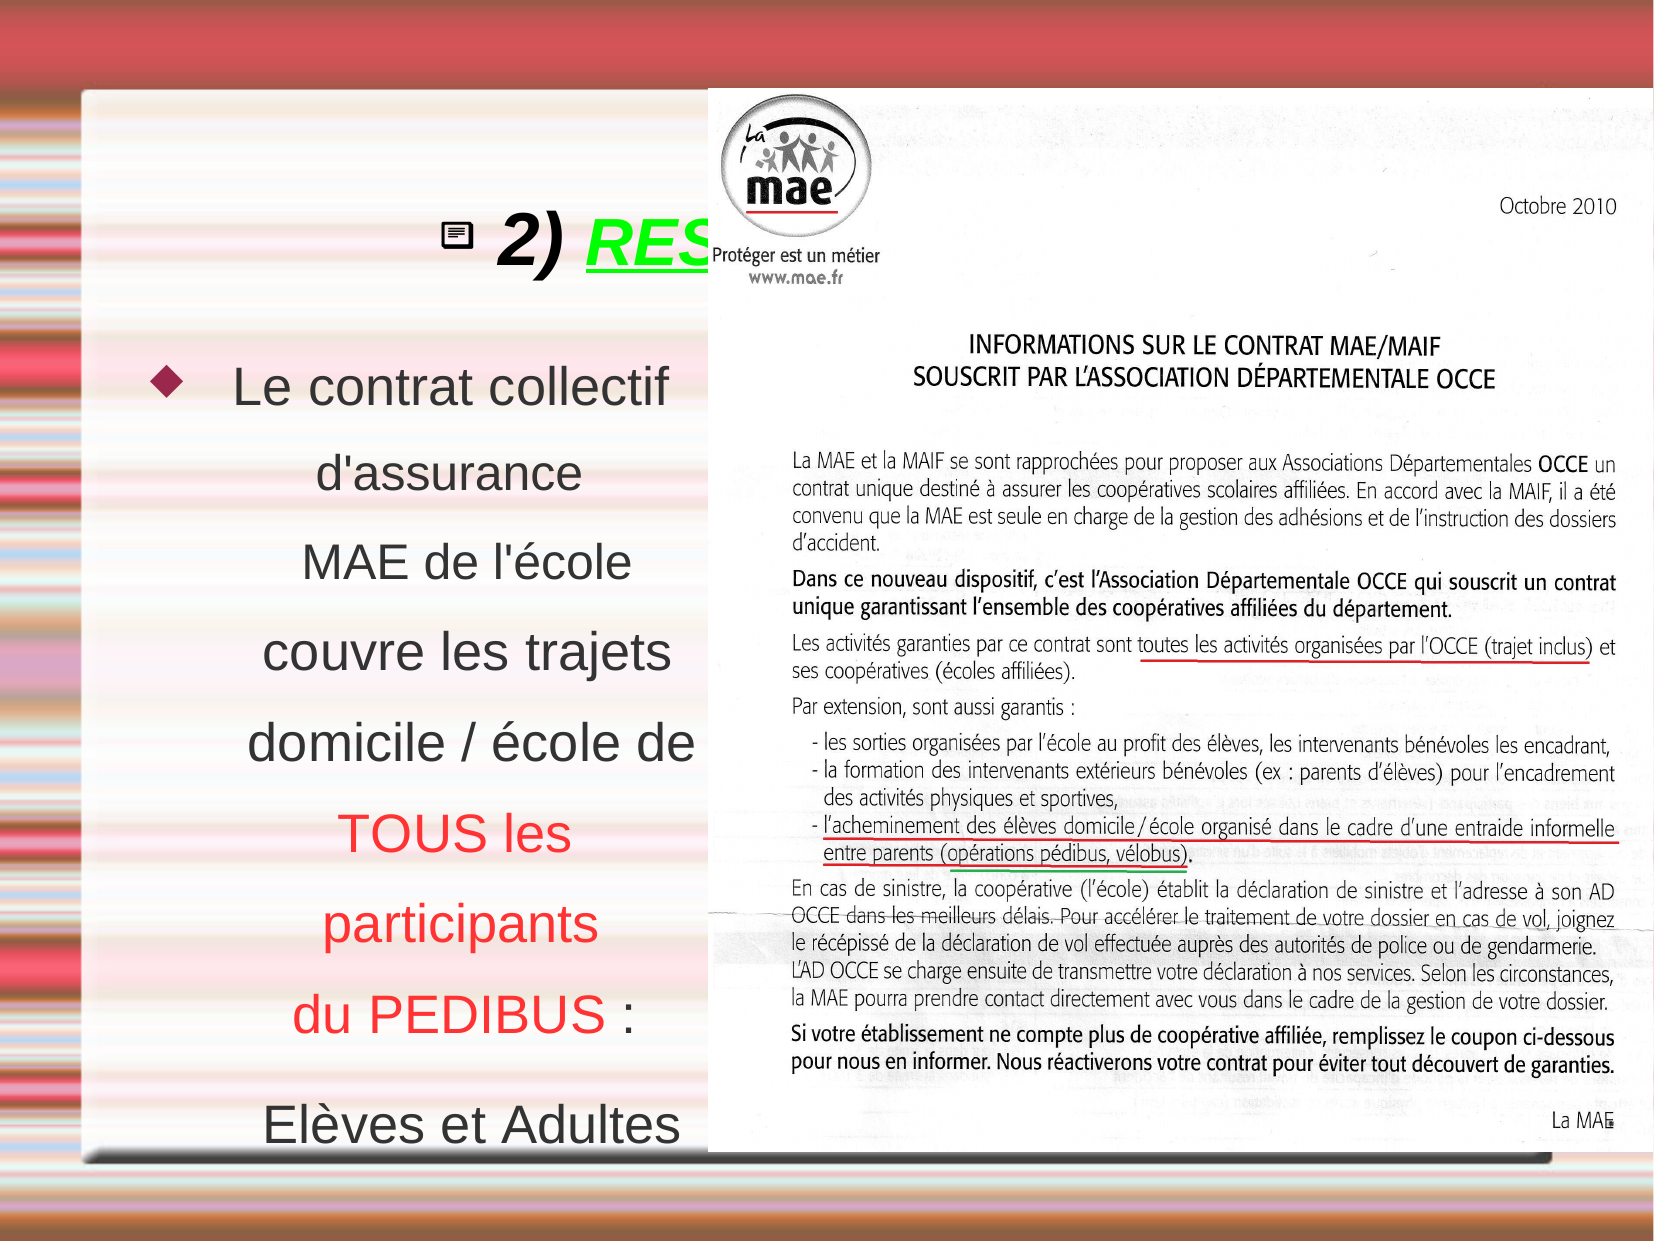

# 2) RESPONSABILITES
 Le contrat collectif
 d'assurance MAE de l'école
 couvre les trajets
 domicile / école de
 TOUS les
 participants
 du PEDIBUS :
 Elèves et Adultes